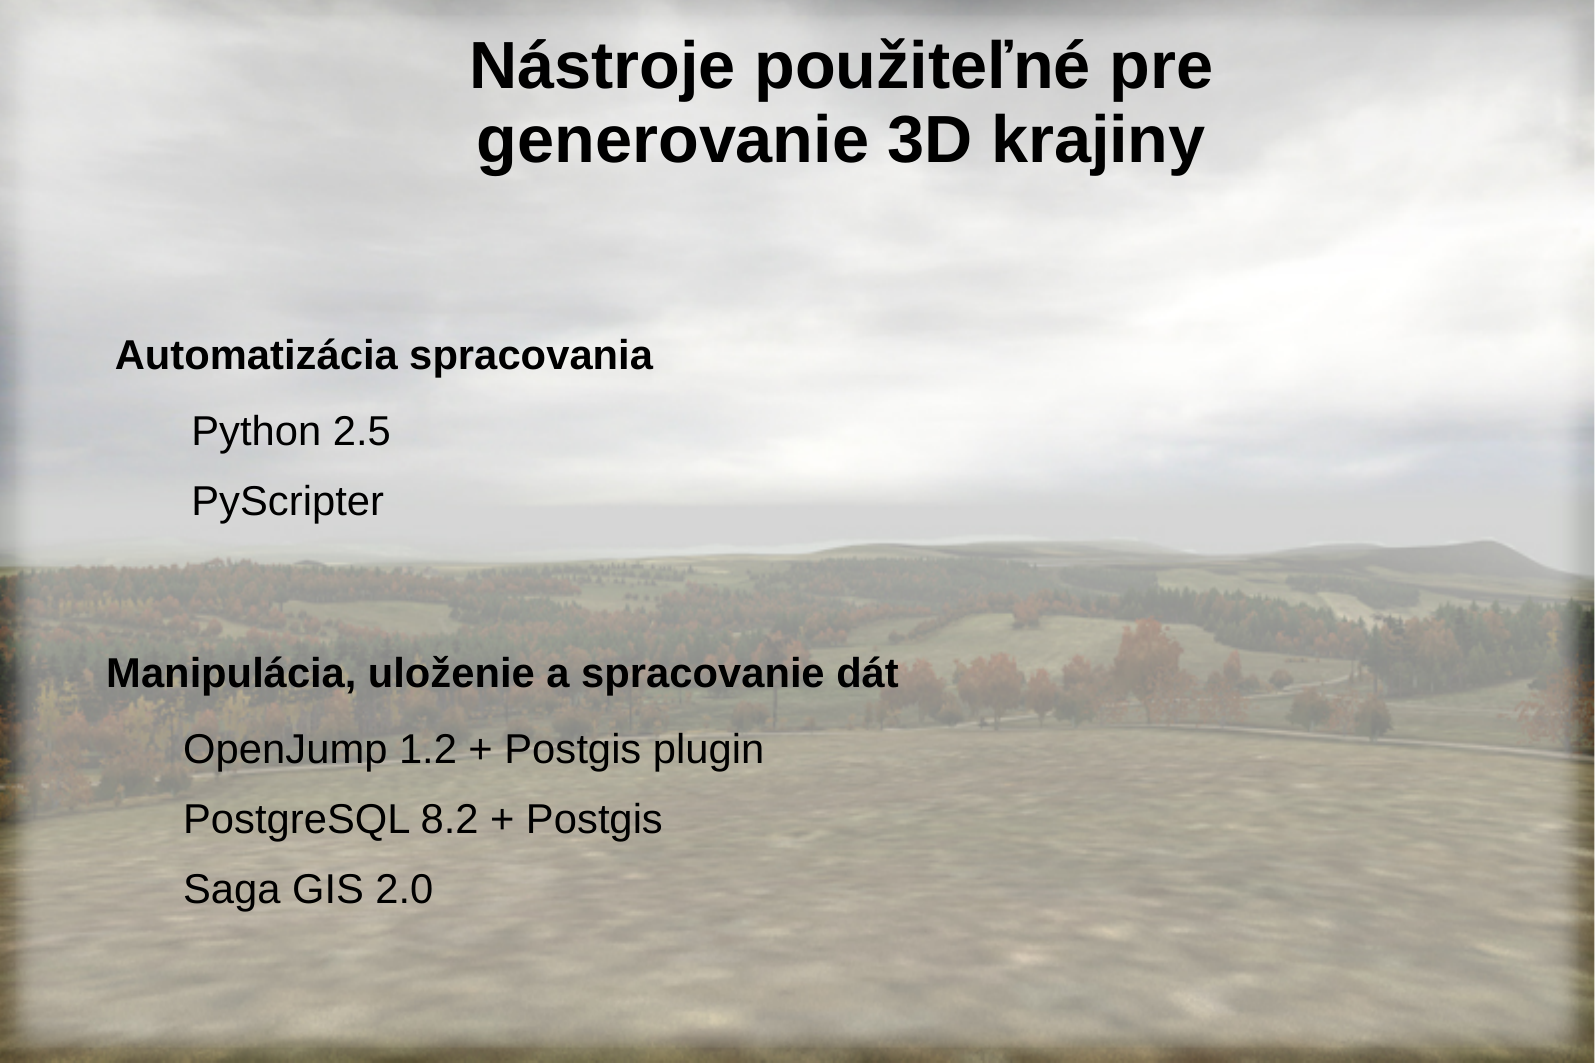

Nástroje použiteľné pre generovanie 3D krajiny
# Automatizácia spracovania
Python 2.5
PyScripter
Manipulácia, uloženie a spracovanie dát
OpenJump 1.2 + Postgis plugin
PostgreSQL 8.2 + Postgis
Saga GIS 2.0